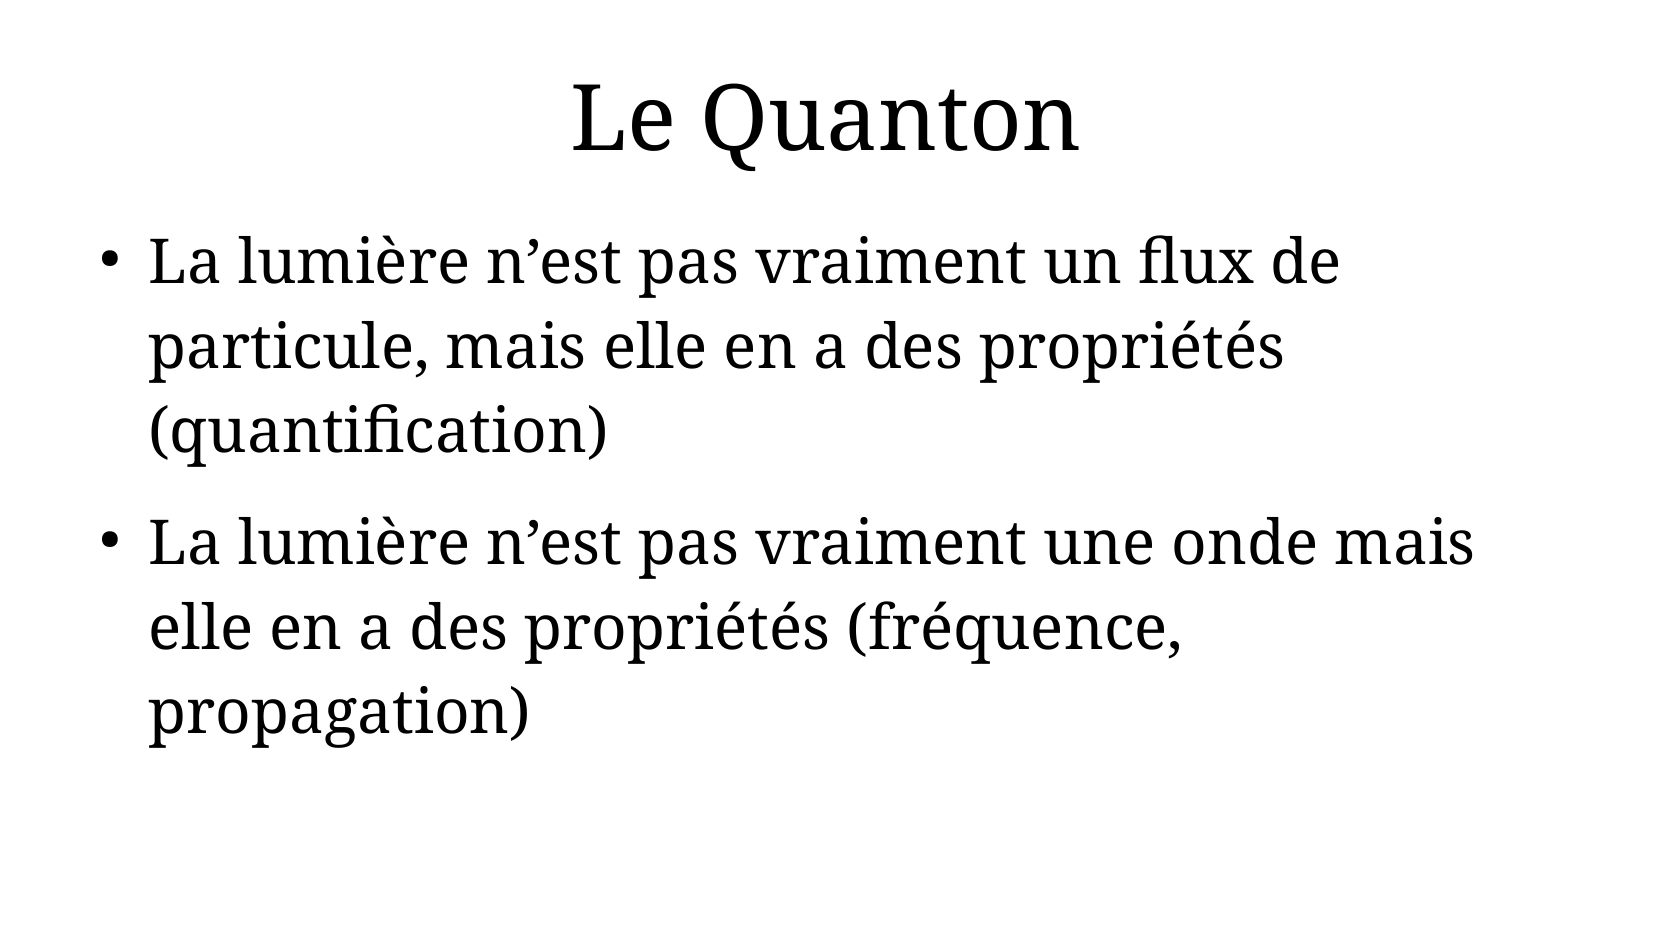

# Le Quanton
La lumière n’est pas vraiment un flux de particule, mais elle en a des propriétés (quantification)
La lumière n’est pas vraiment une onde mais elle en a des propriétés (fréquence, propagation)